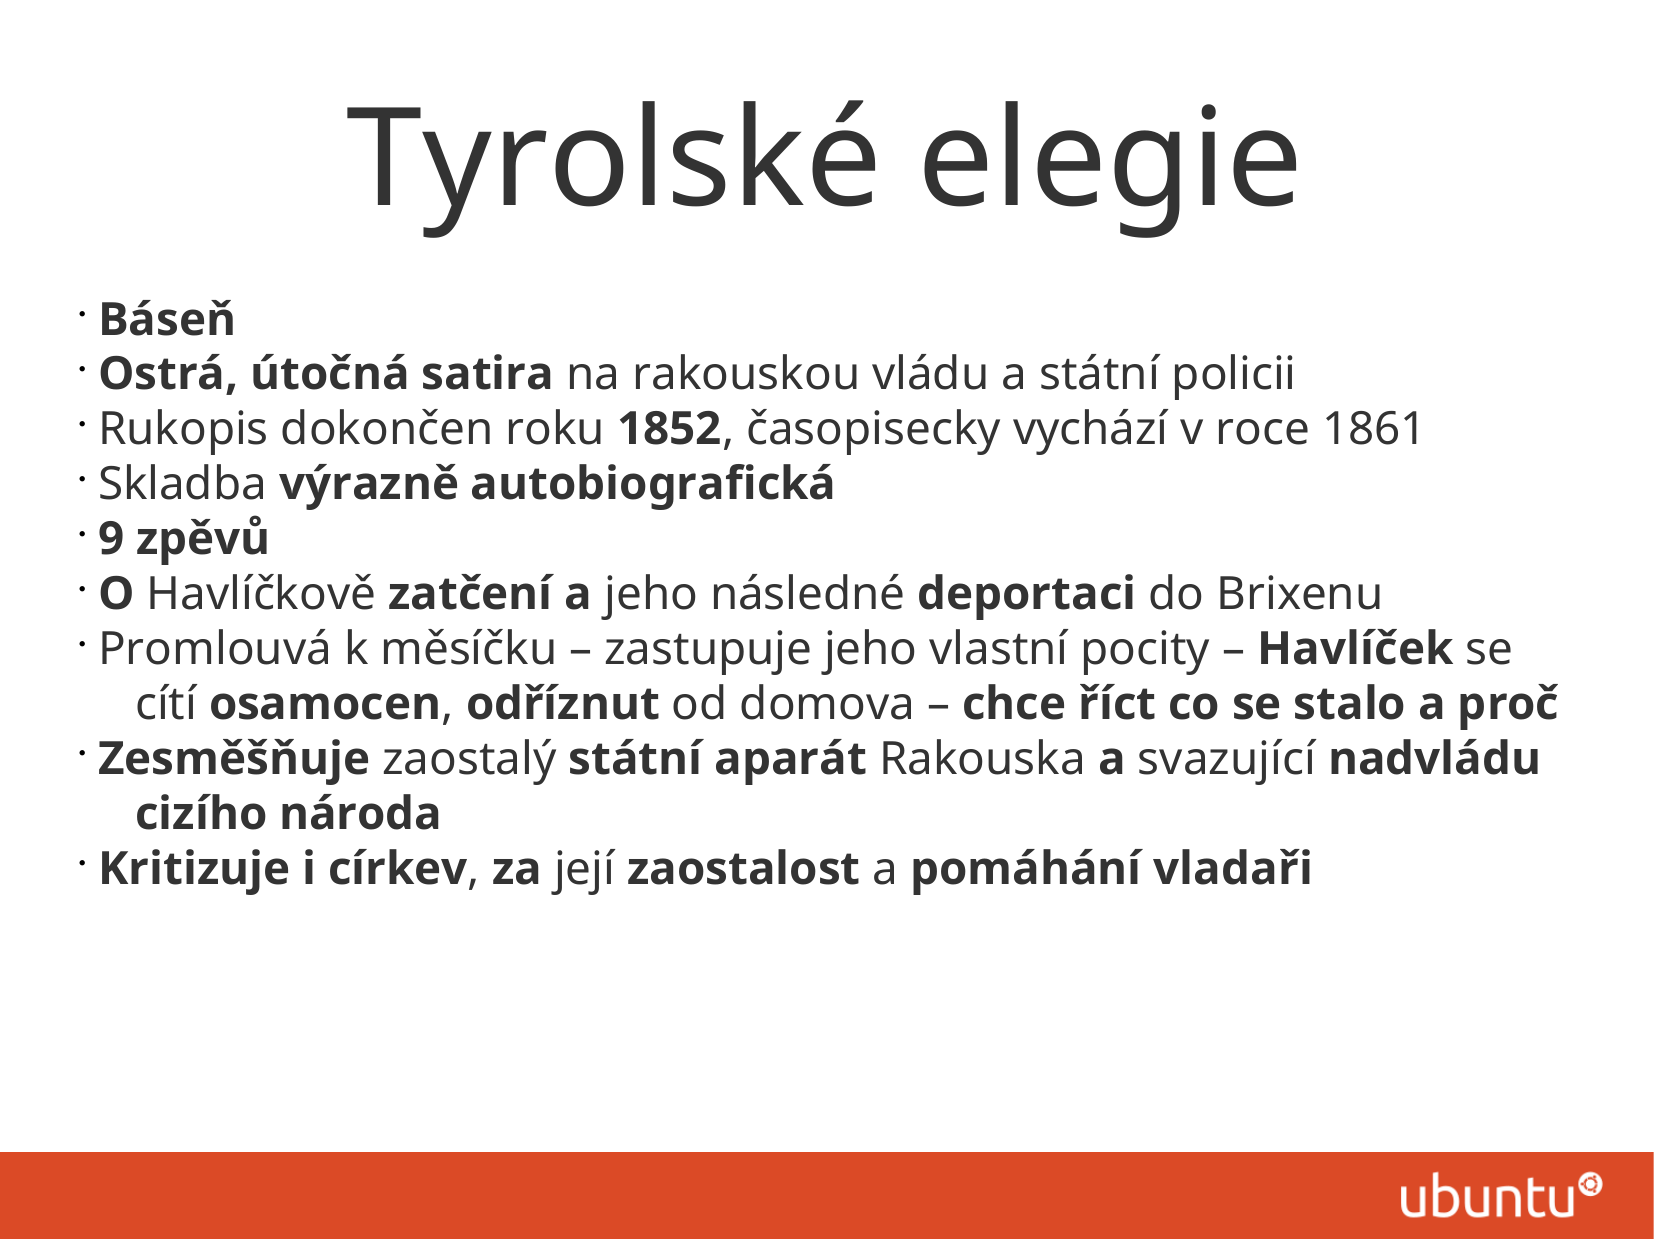

# Tyrolské elegie
 Báseň
 Ostrá, útočná satira na rakouskou vládu a státní policii
 Rukopis dokončen roku 1852, časopisecky vychází v roce 1861
 Skladba výrazně autobiografická
 9 zpěvů
 O Havlíčkově zatčení a jeho následné deportaci do Brixenu
 Promlouvá k měsíčku – zastupuje jeho vlastní pocity – Havlíček se cítí osamocen, odříznut od domova – chce říct co se stalo a proč
 Zesměšňuje zaostalý státní aparát Rakouska a svazující nadvládu cizího národa
 Kritizuje i církev, za její zaostalost a pomáhání vladaři